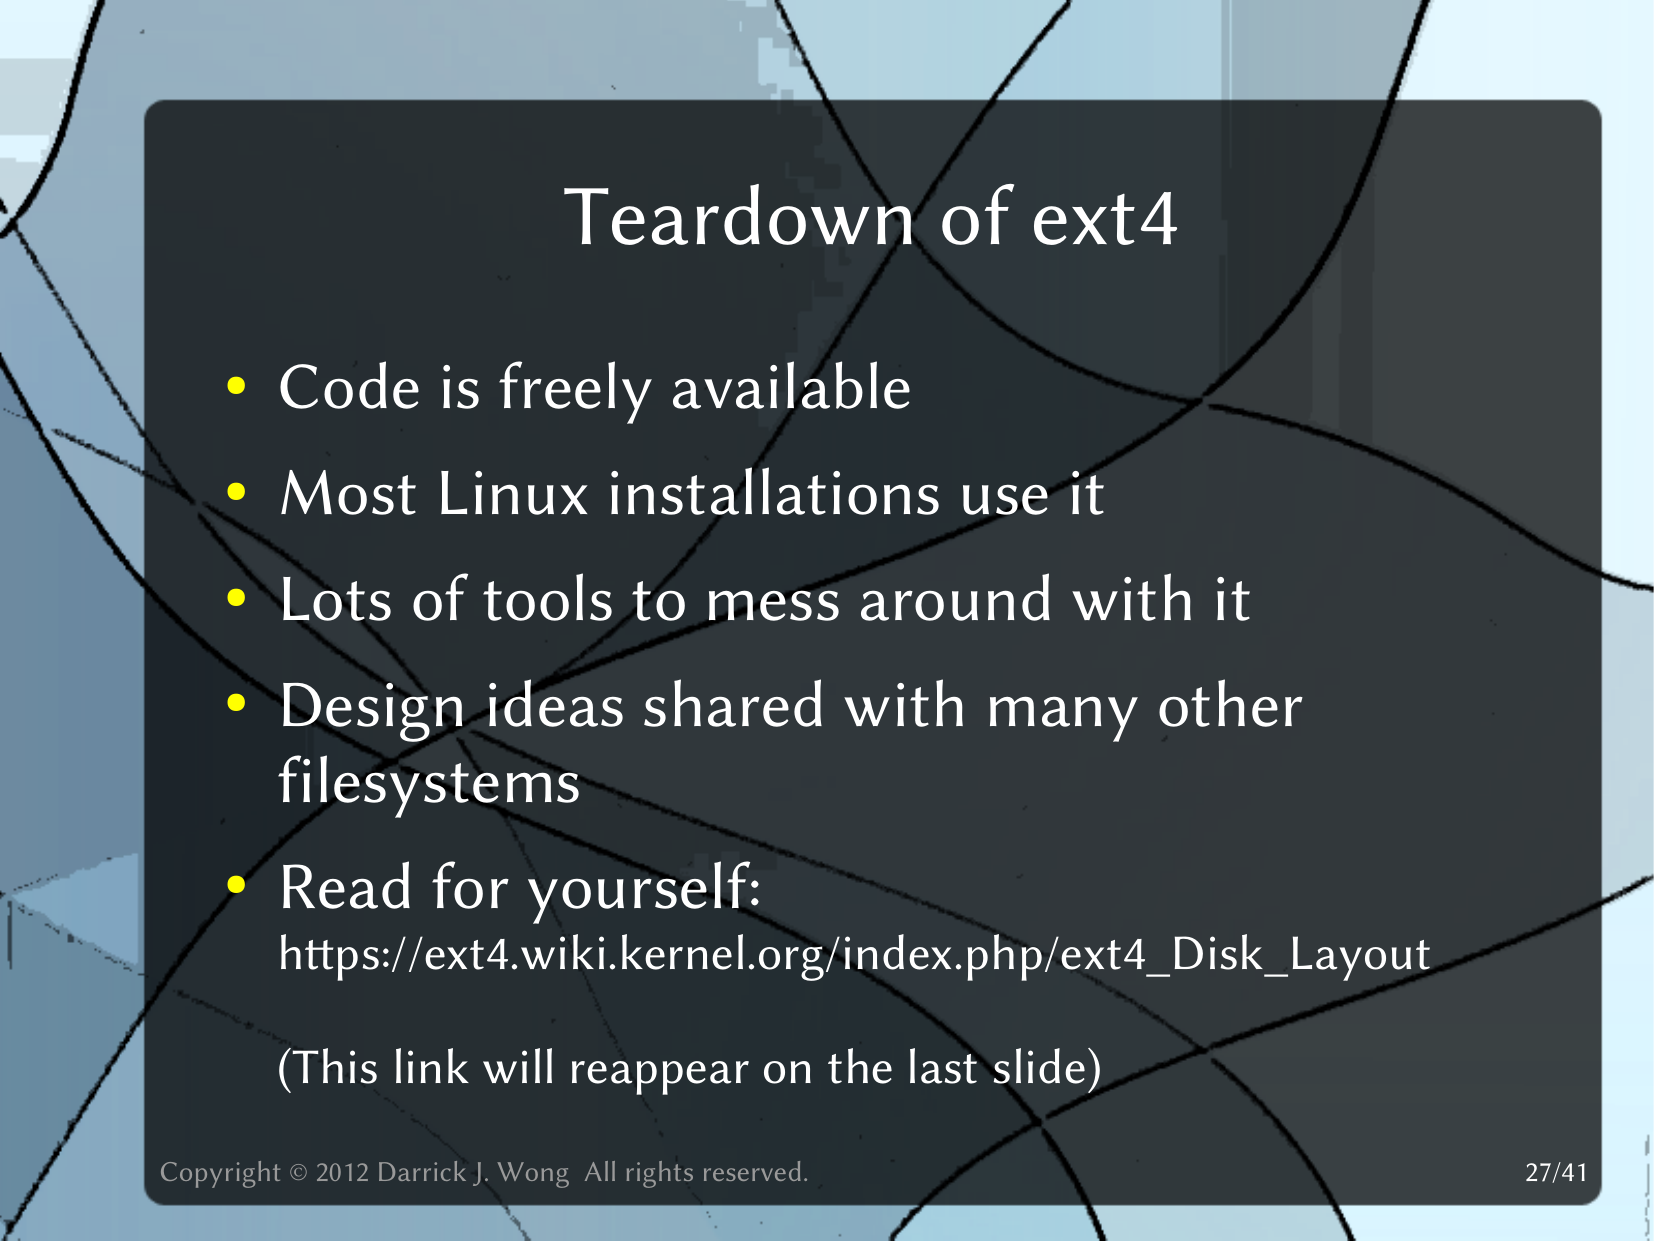

# Teardown of ext4
Code is freely available
Most Linux installations use it
Lots of tools to mess around with it
Design ideas shared with many other filesystems
Read for yourself: https://ext4.wiki.kernel.org/index.php/ext4_Disk_Layout
(This link will reappear on the last slide)
27